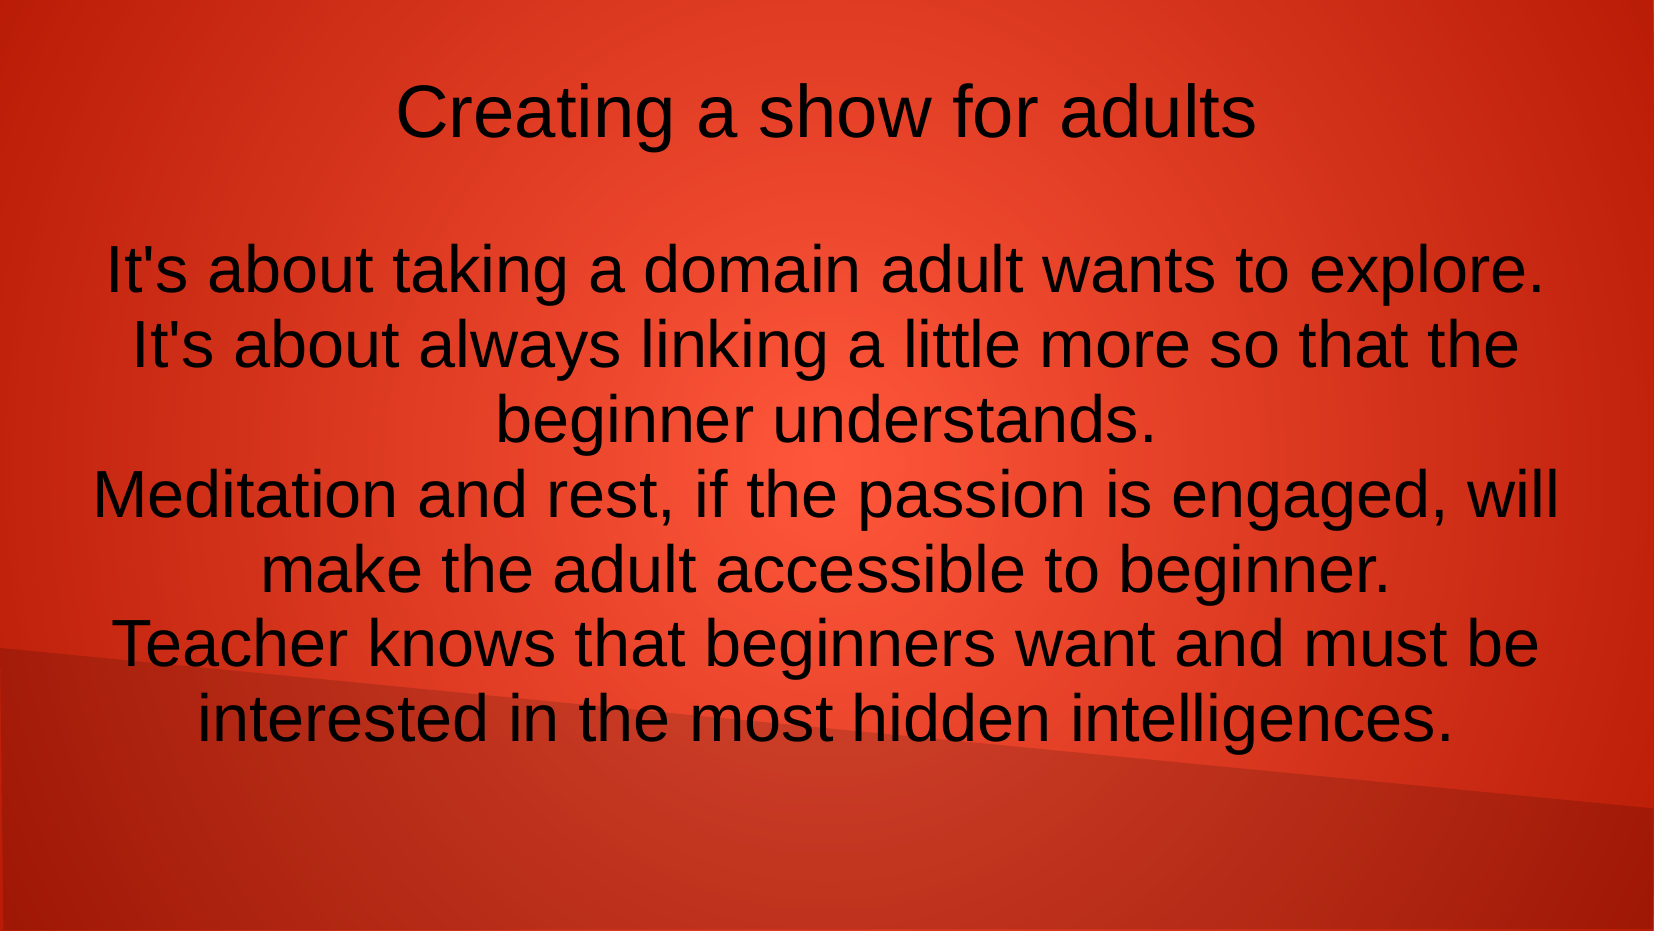

# Creating a show for adults
It's about taking a domain adult wants to explore.
It's about always linking a little more so that the beginner understands.
Meditation and rest, if the passion is engaged, will make the adult accessible to beginner.
Teacher knows that beginners want and must be interested in the most hidden intelligences.